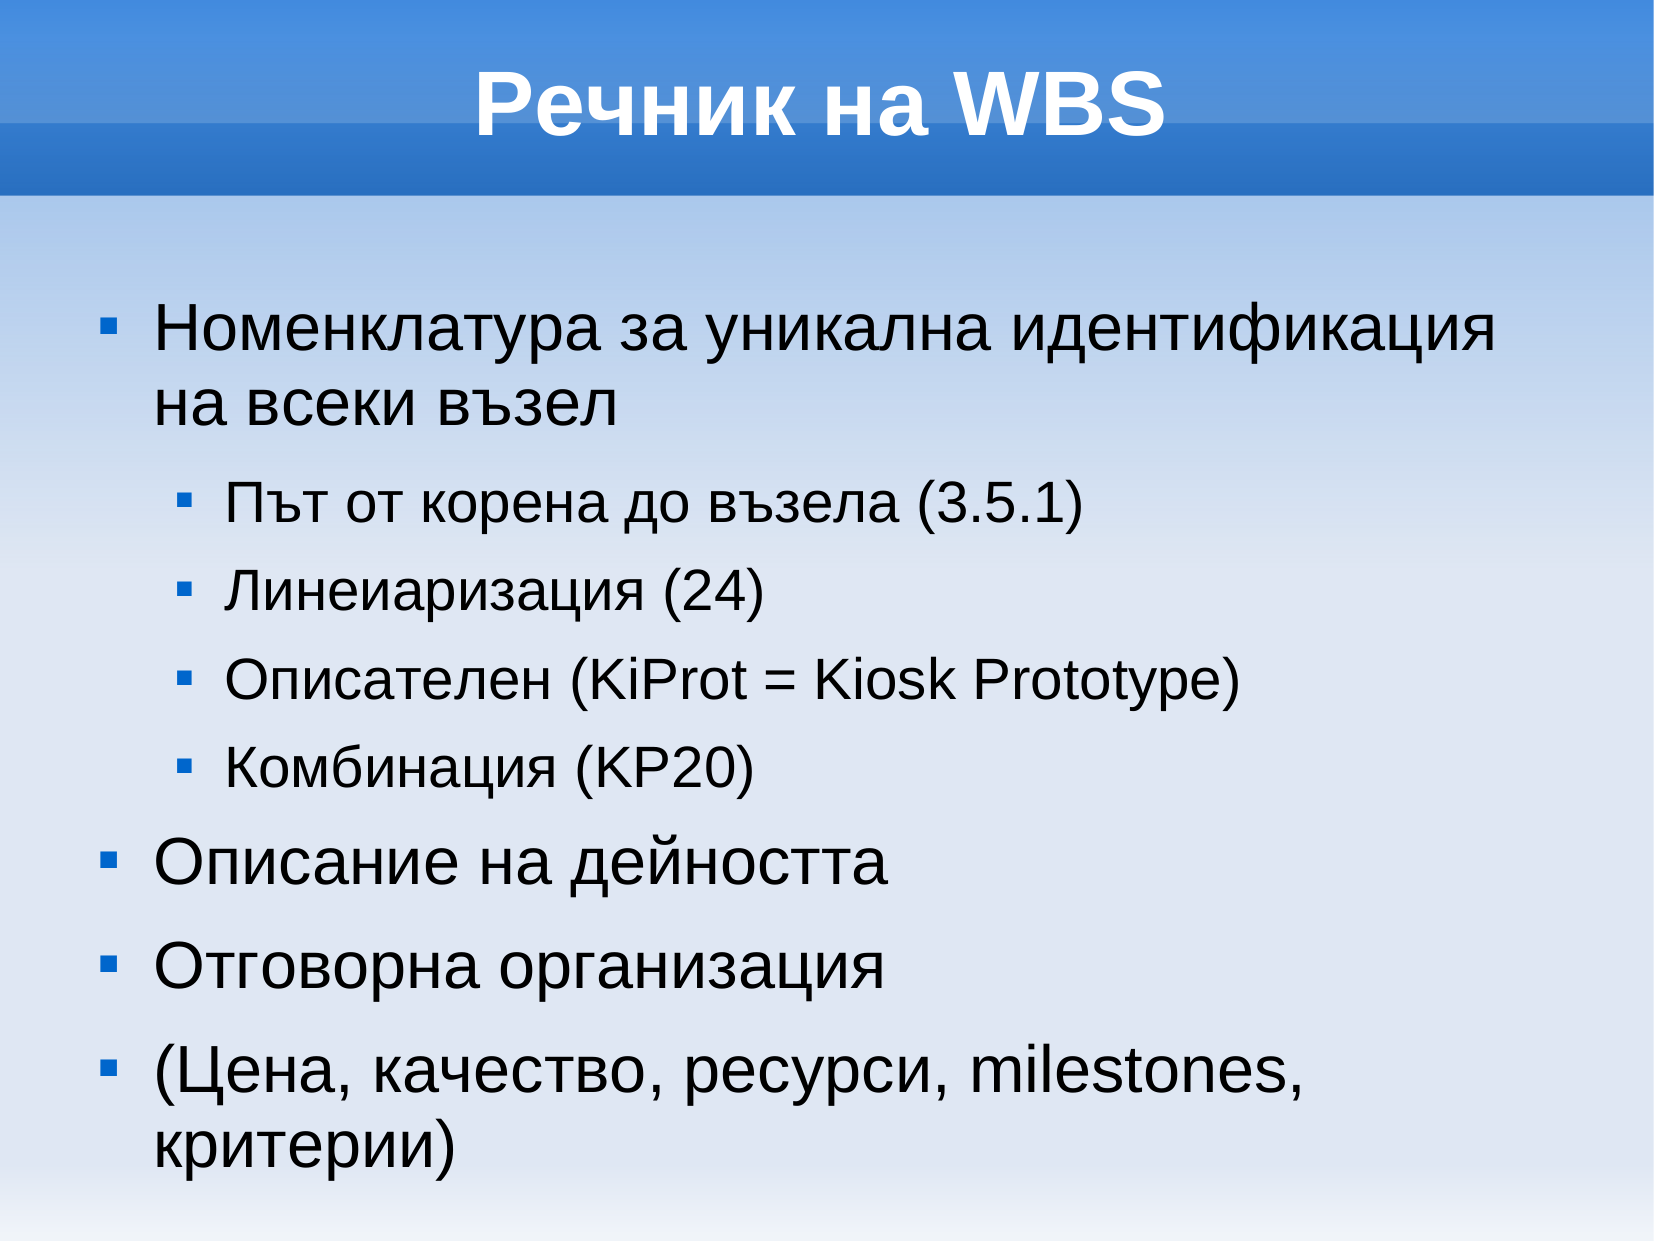

# Речник на WBS
Номенклатура за уникална идентификация на всеки възел
Път от корена до възела (3.5.1)
Линеиаризация (24)
Описателен (KiProt = Kiosk Prototype)
Комбинация (KP20)
Описание на дейността
Отговорна организация
(Цена, качество, ресурси, milestones, критерии)